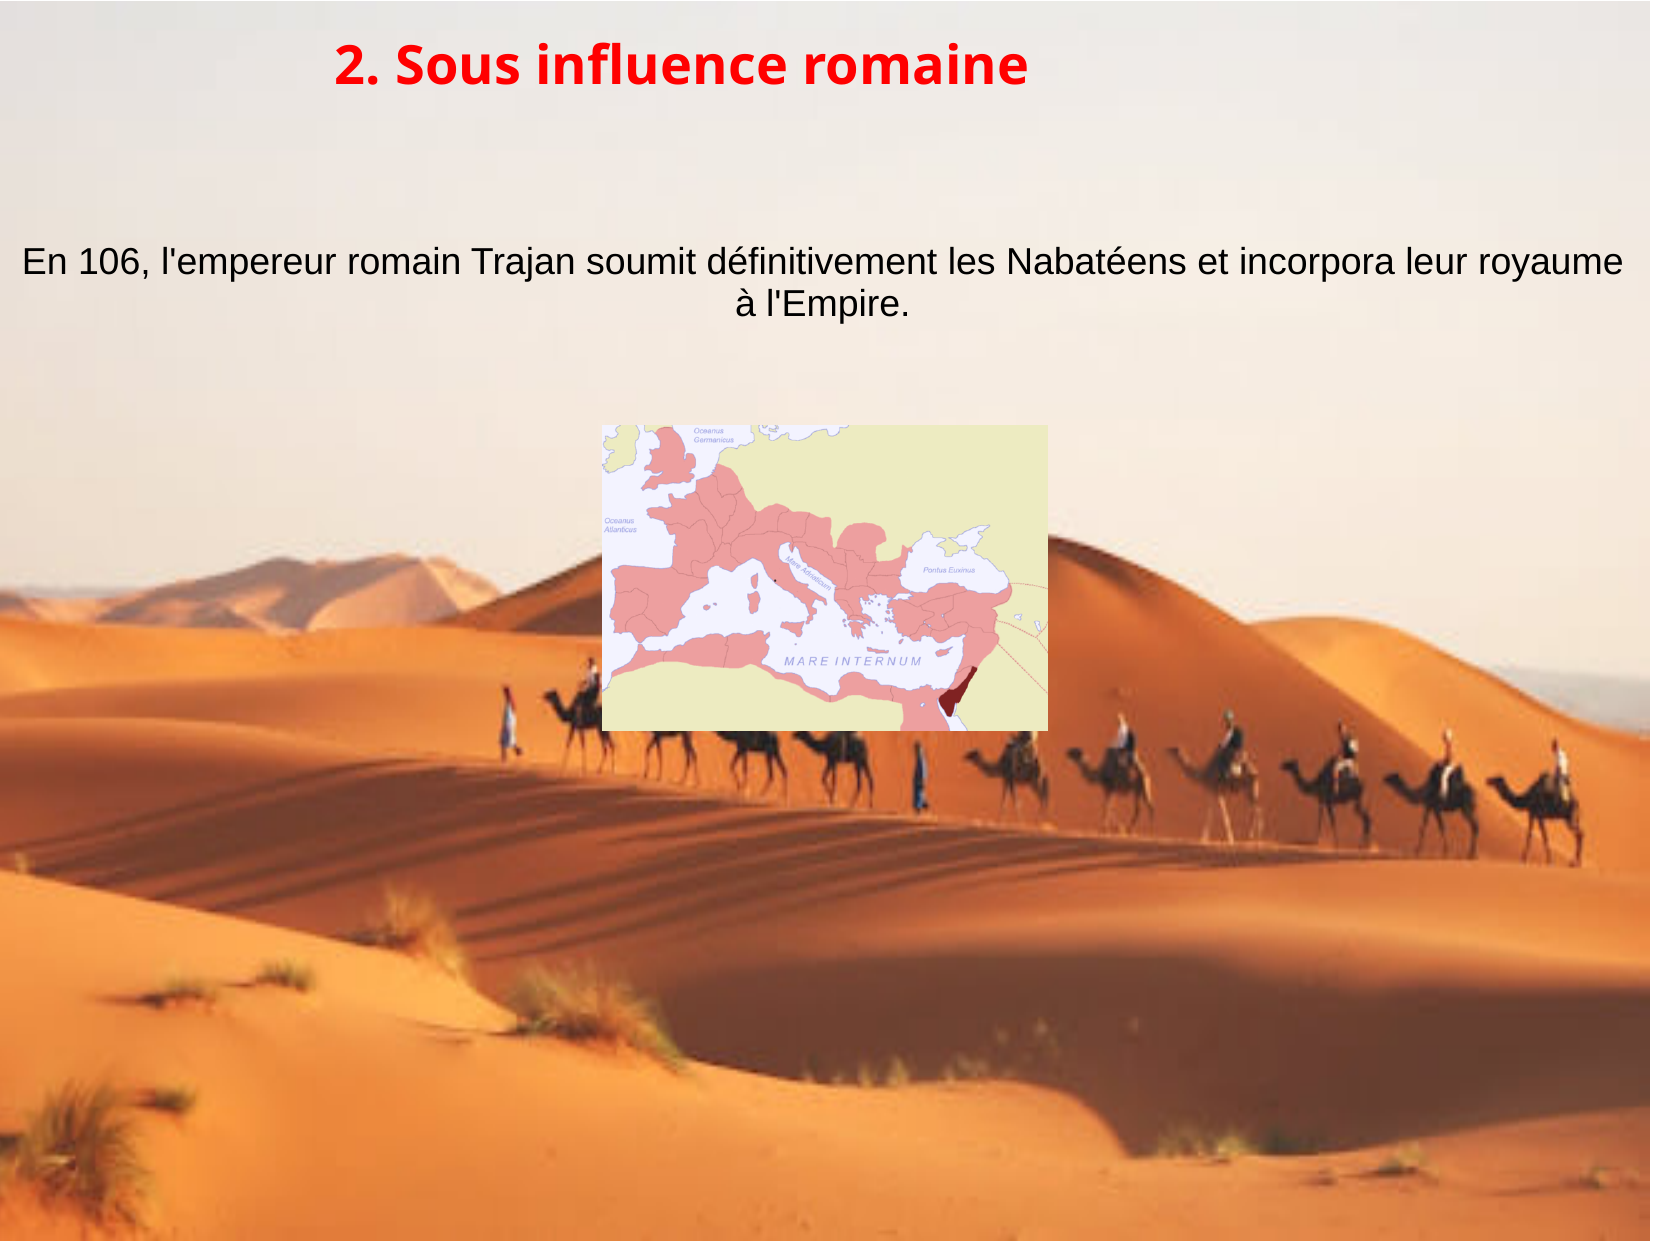

2. Sous influence romaine
En 106, l'empereur romain Trajan soumit définitivement les Nabatéens et incorpora leur royaume à l'Empire.